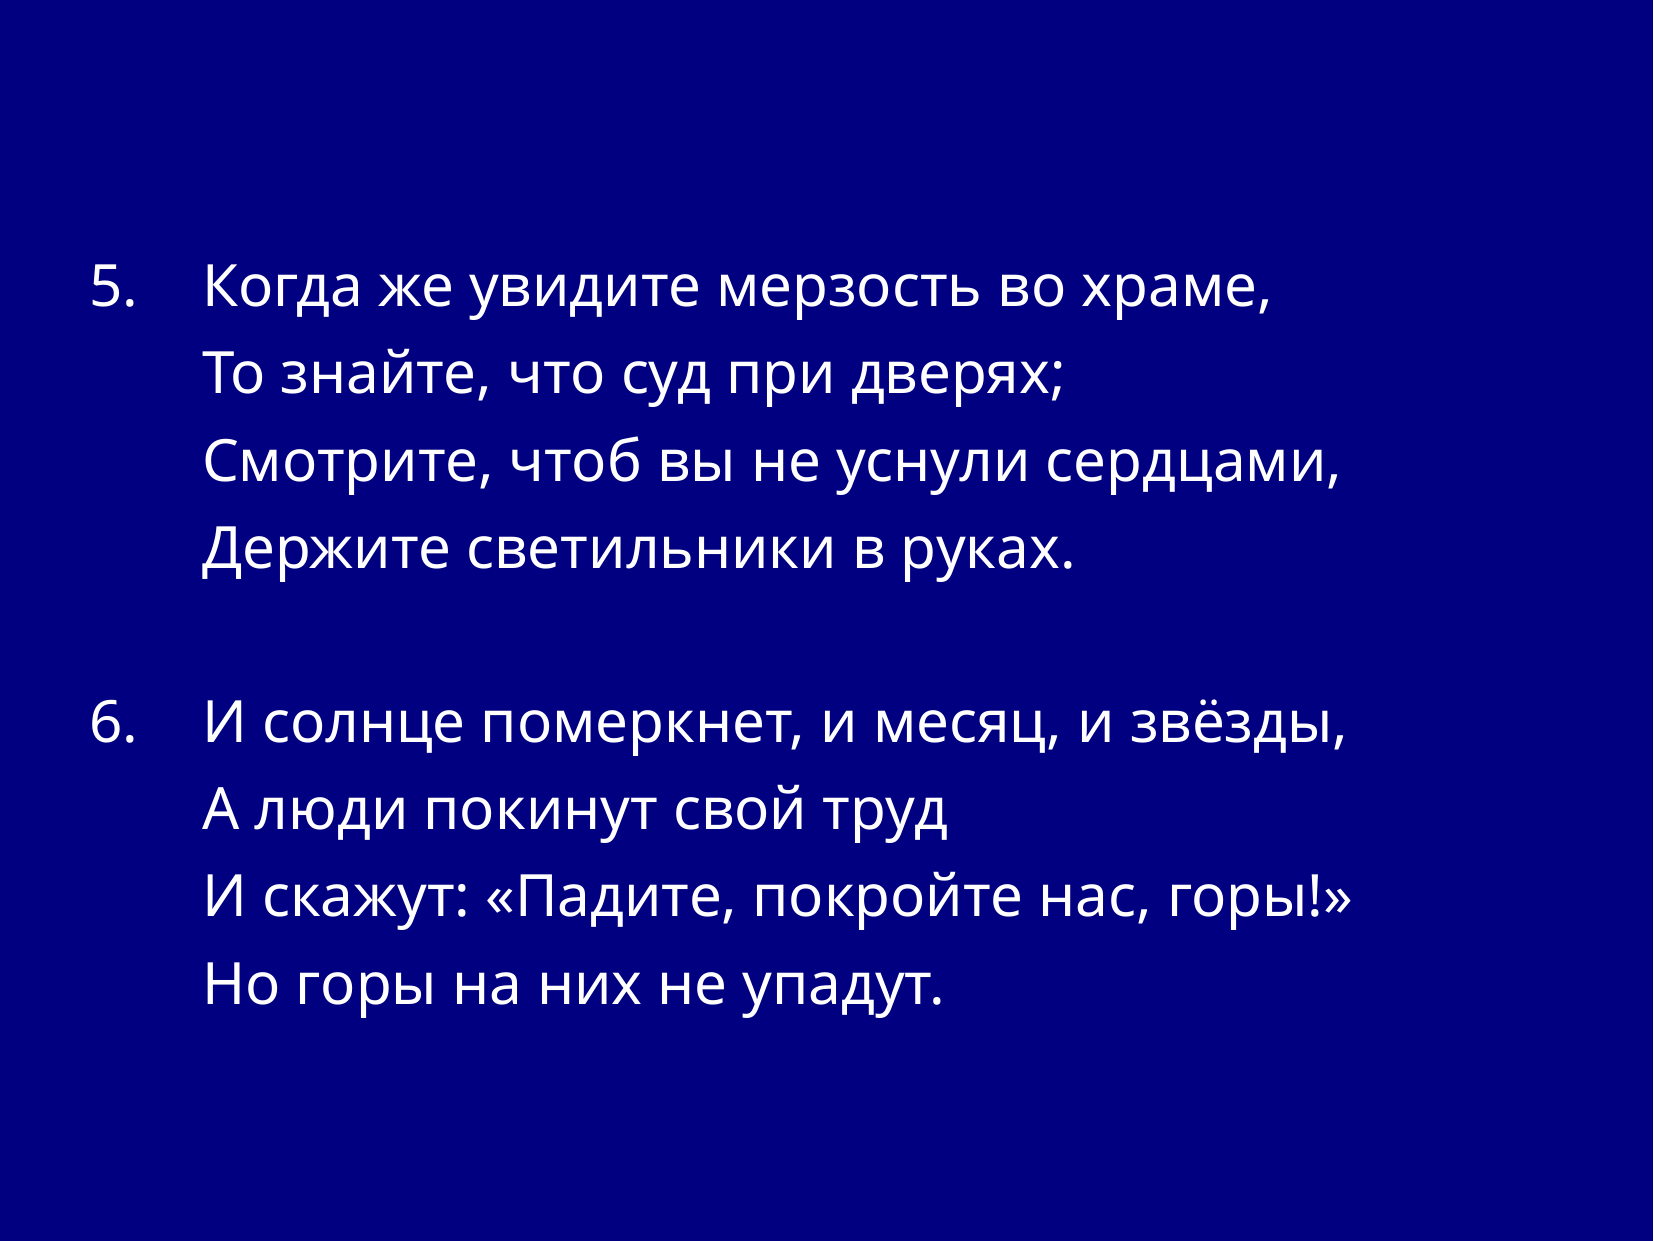

5.	Когда же увидите мерзость во храме,
	То знайте, что суд при дверях;
	Смотрите, чтоб вы не уснули сердцами,
	Держите светильники в руках.
6.	И солнце померкнет, и месяц, и звёзды,
	А люди покинут свой труд
	И скажут: «Падите, покройте нас, горы!»
	Но горы на них не упадут.